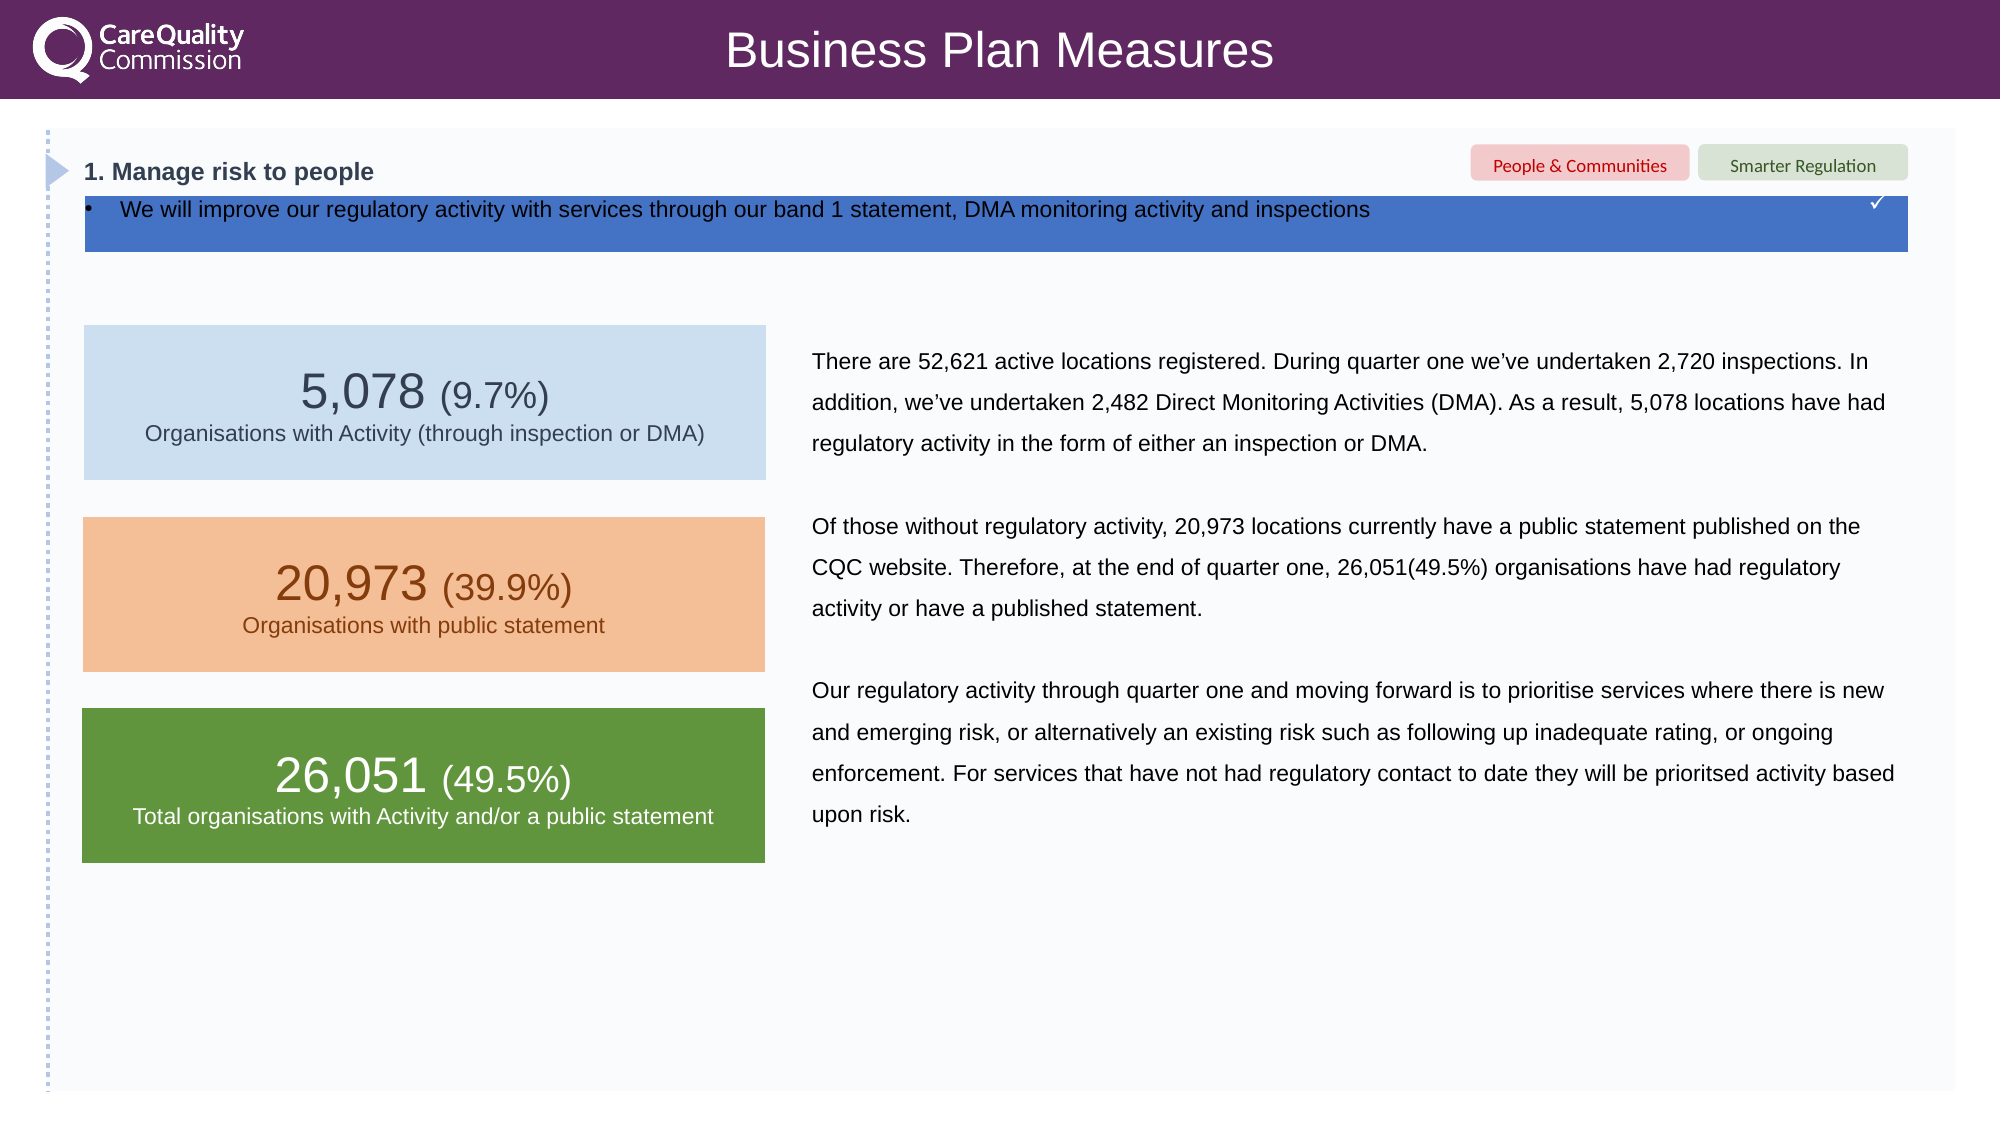

Business Plan Measures
Smarter Regulation
People & Communities
1. Manage risk to people
| We will improve our regulatory activity with services through our band 1 statement, DMA monitoring activity and inspections |  |
| --- | --- |
5,078 (9.7%)
Organisations with Activity (through inspection or DMA)
There are 52,621 active locations registered. During quarter one we’ve undertaken 2,720 inspections. In addition, we’ve undertaken 2,482 Direct Monitoring Activities (DMA). As a result, 5,078 locations have had regulatory activity in the form of either an inspection or DMA.
Of those without regulatory activity, 20,973 locations currently have a public statement published on the CQC website. Therefore, at the end of quarter one, 26,051(49.5%) organisations have had regulatory activity or have a published statement.
Our regulatory activity through quarter one and moving forward is to prioritise services where there is new and emerging risk, or alternatively an existing risk such as following up inadequate rating, or ongoing enforcement. For services that have not had regulatory contact to date they will be prioritsed activity based upon risk.
20,973 (39.9%)
Organisations with public statement
26,051 (49.5%)
Total organisations with Activity and/or a public statement